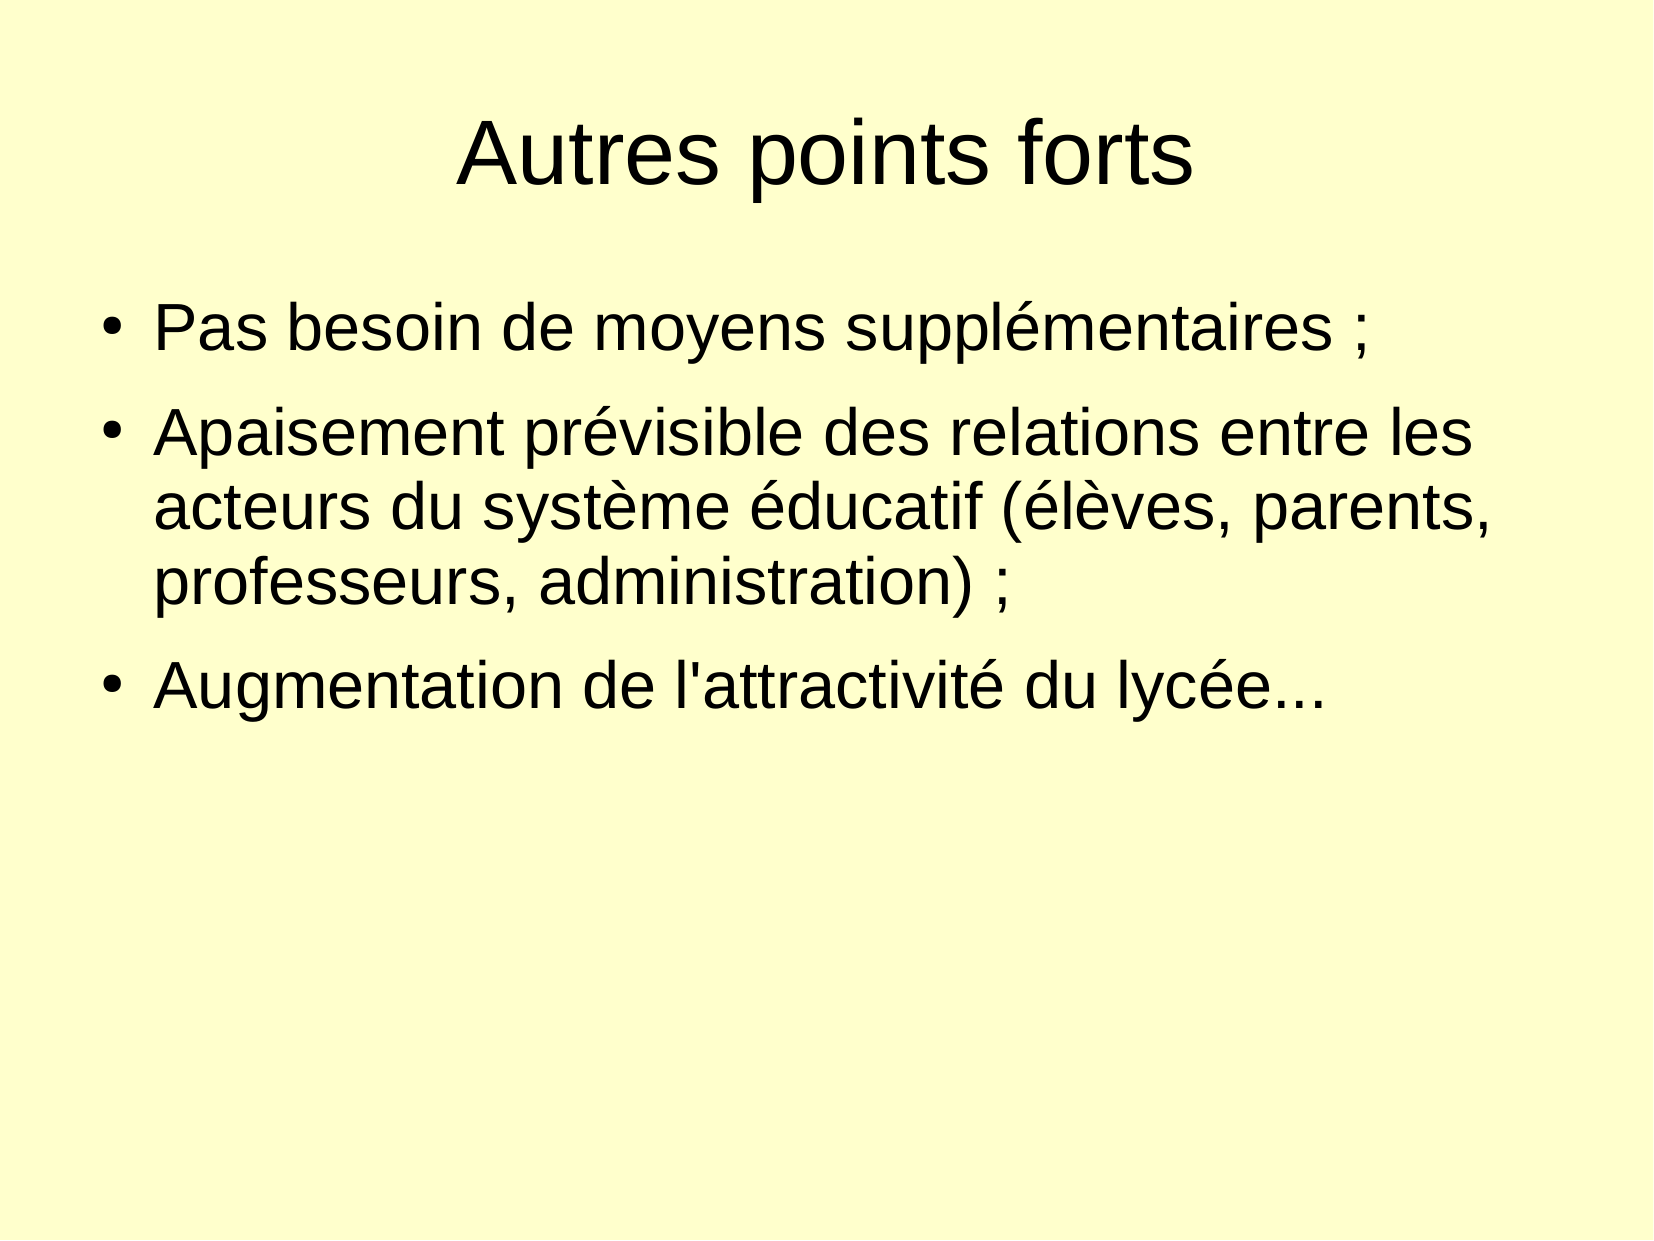

# Autres points forts
Pas besoin de moyens supplémentaires ;
Apaisement prévisible des relations entre les acteurs du système éducatif (élèves, parents, professeurs, administration) ;
Augmentation de l'attractivité du lycée...